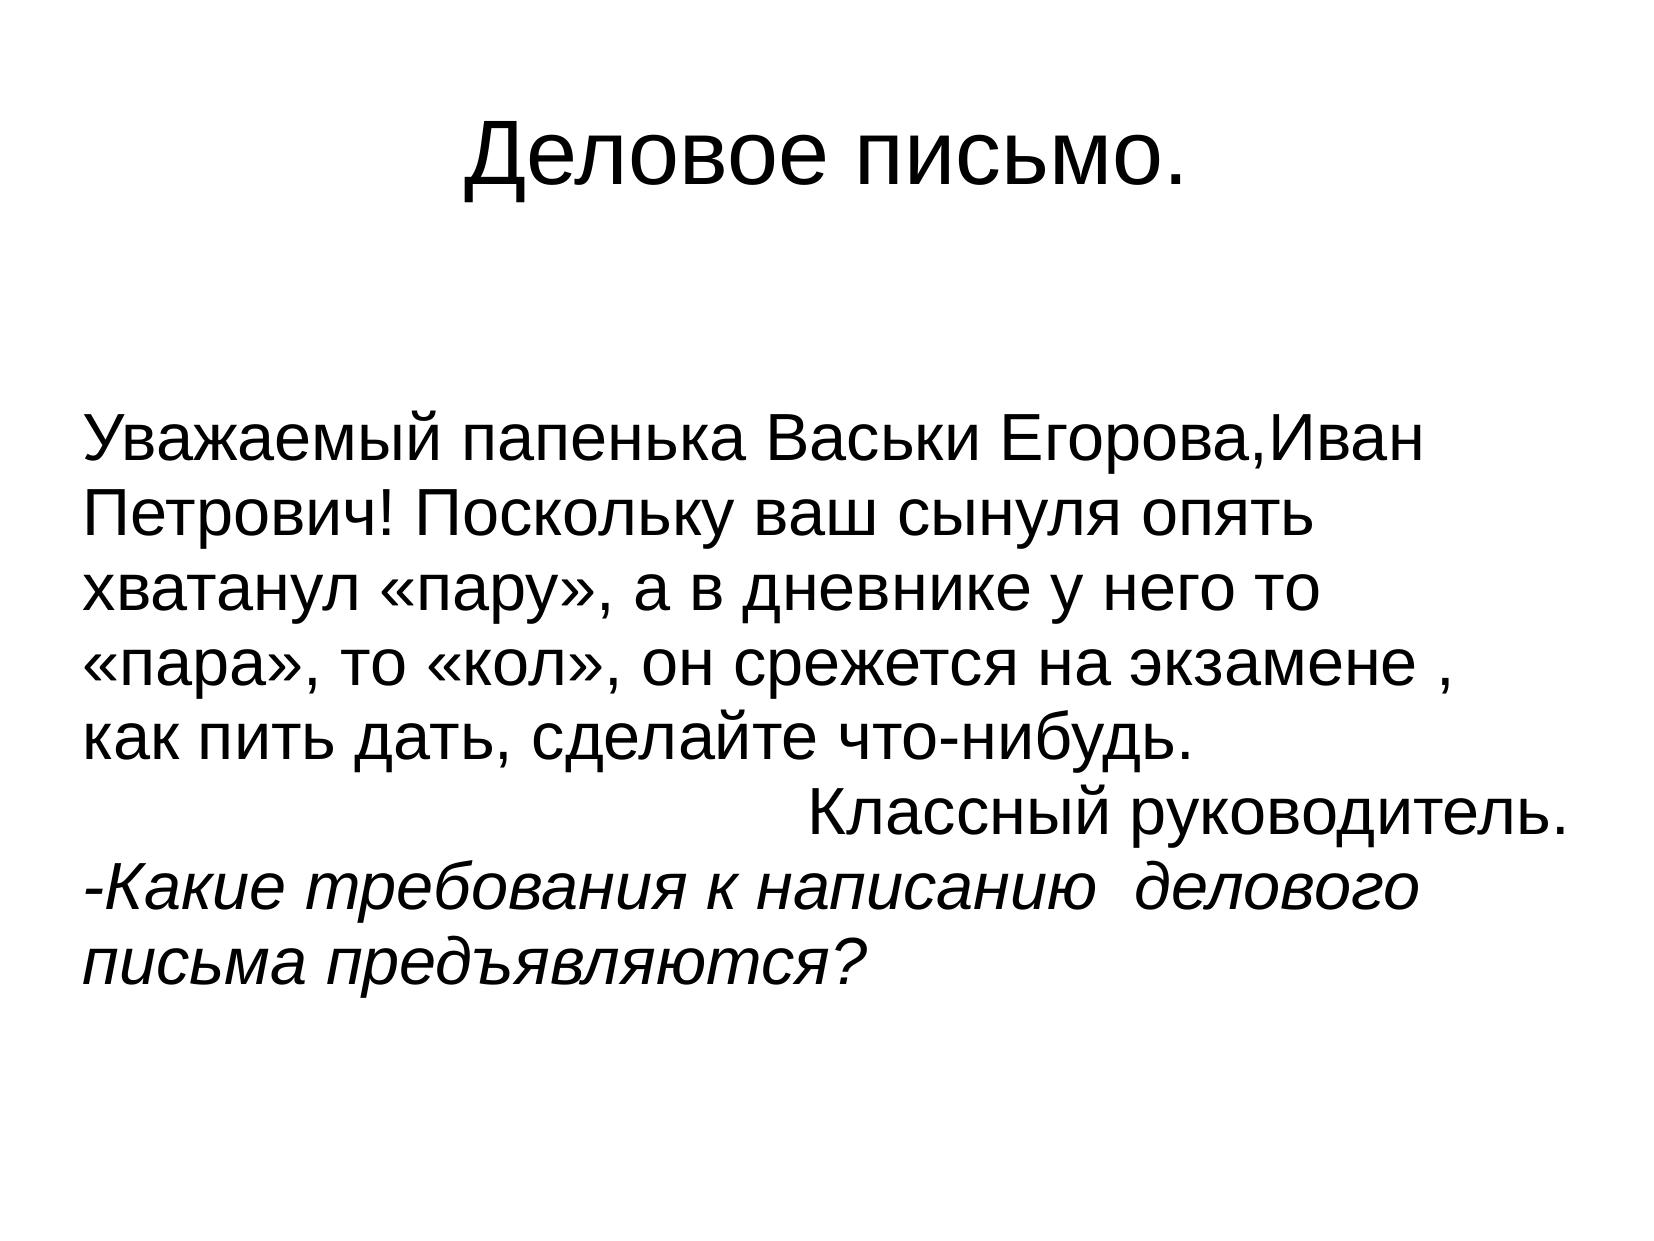

# Деловое письмо.
Уважаемый папенька Васьки Егорова,Иван
Петрович! Поскольку ваш сынуля опять хватанул «пару», а в дневнике у него то «пара», то «кол», он срежется на экзамене , как пить дать, сделайте что-нибудь.
Классный руководитель.
-Какие требования к написанию делового письма предъявляются?